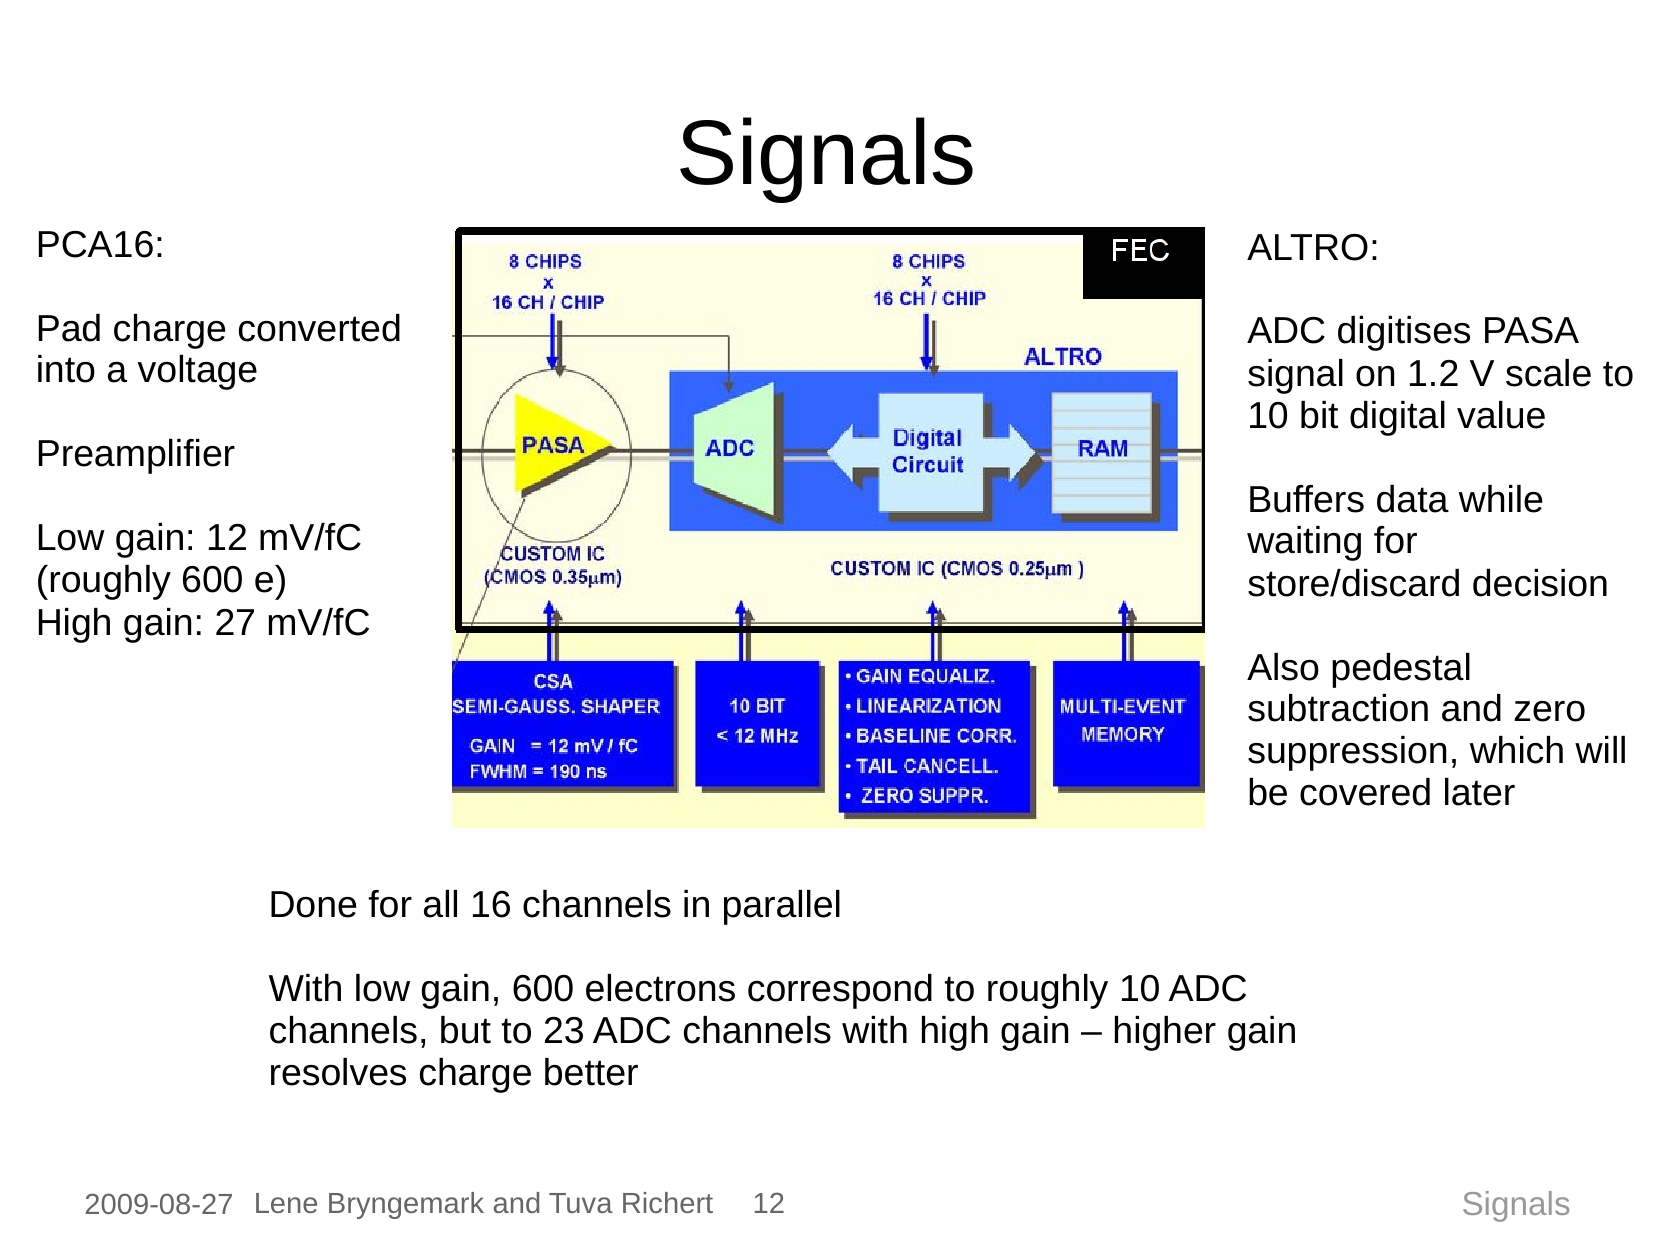

# Signals
PCA16:
Pad charge converted into a voltage
Preamplifier
Low gain: 12 mV/fC (roughly 600 e)
High gain: 27 mV/fC
ALTRO:
ADC digitises PASA signal on 1.2 V scale to 10 bit digital value
Buffers data while waiting for store/discard decision
Also pedestal subtraction and zero suppression, which will be covered later
Done for all 16 channels in parallel
With low gain, 600 electrons correspond to roughly 10 ADC channels, but to 23 ADC channels with high gain – higher gain resolves charge better
Signals
Lene Bryngemark and Tuva Richert
12
2009-08-27